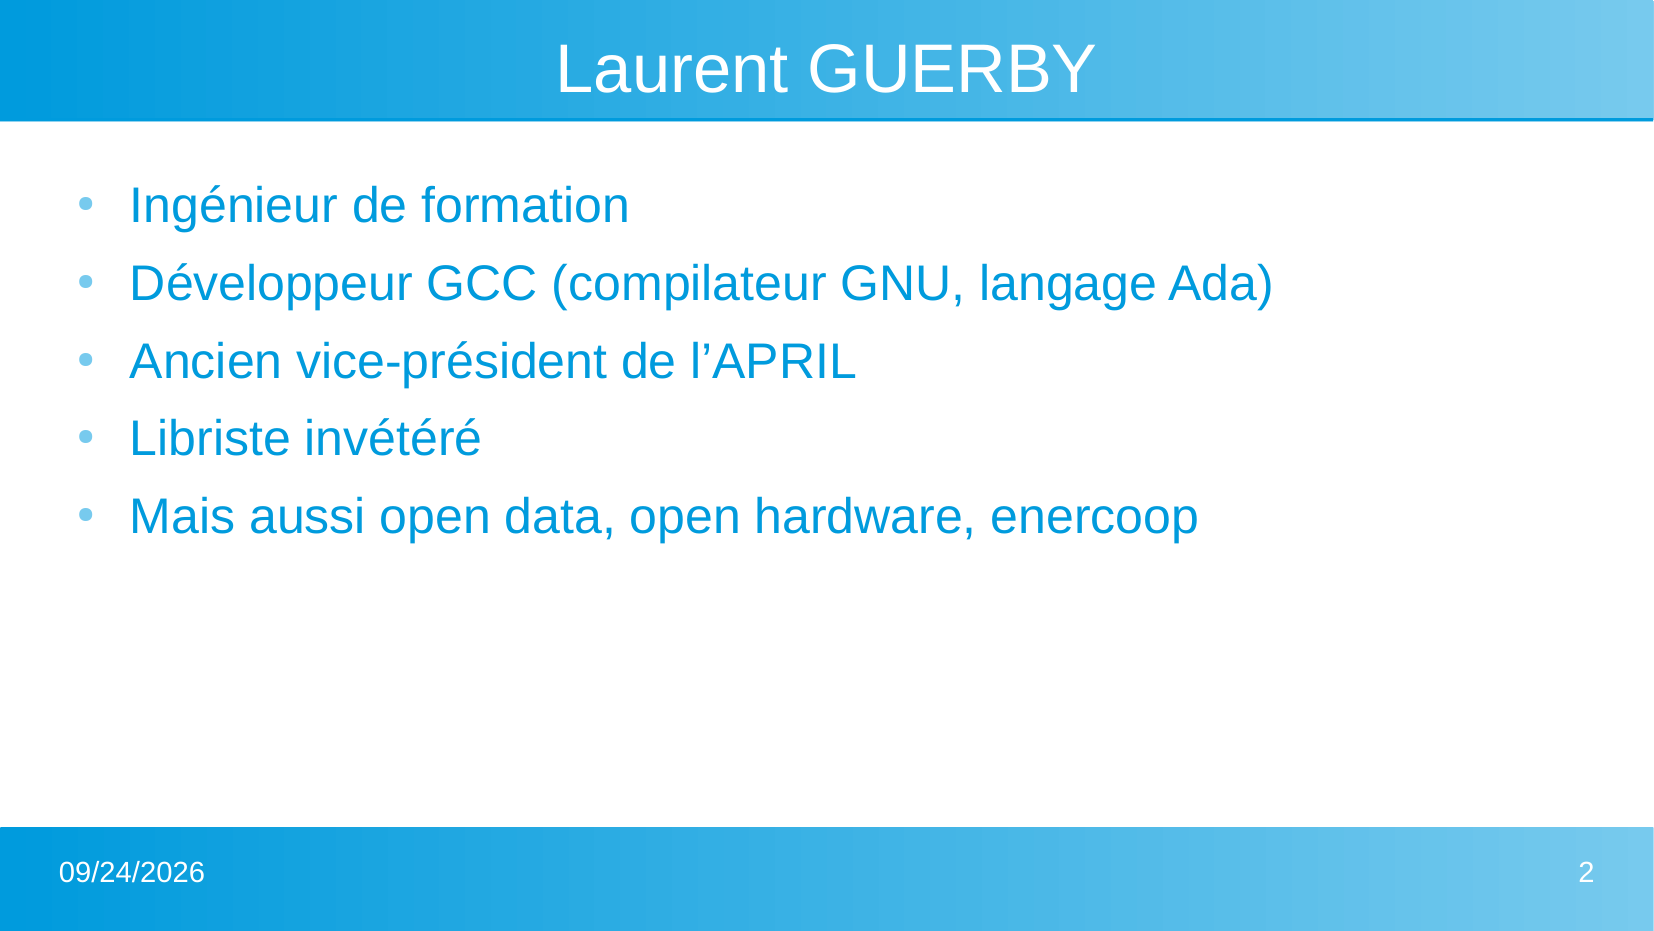

# Laurent GUERBY
Ingénieur de formation
Développeur GCC (compilateur GNU, langage Ada)
Ancien vice-président de l’APRIL
Libriste invétéré
Mais aussi open data, open hardware, enercoop
2